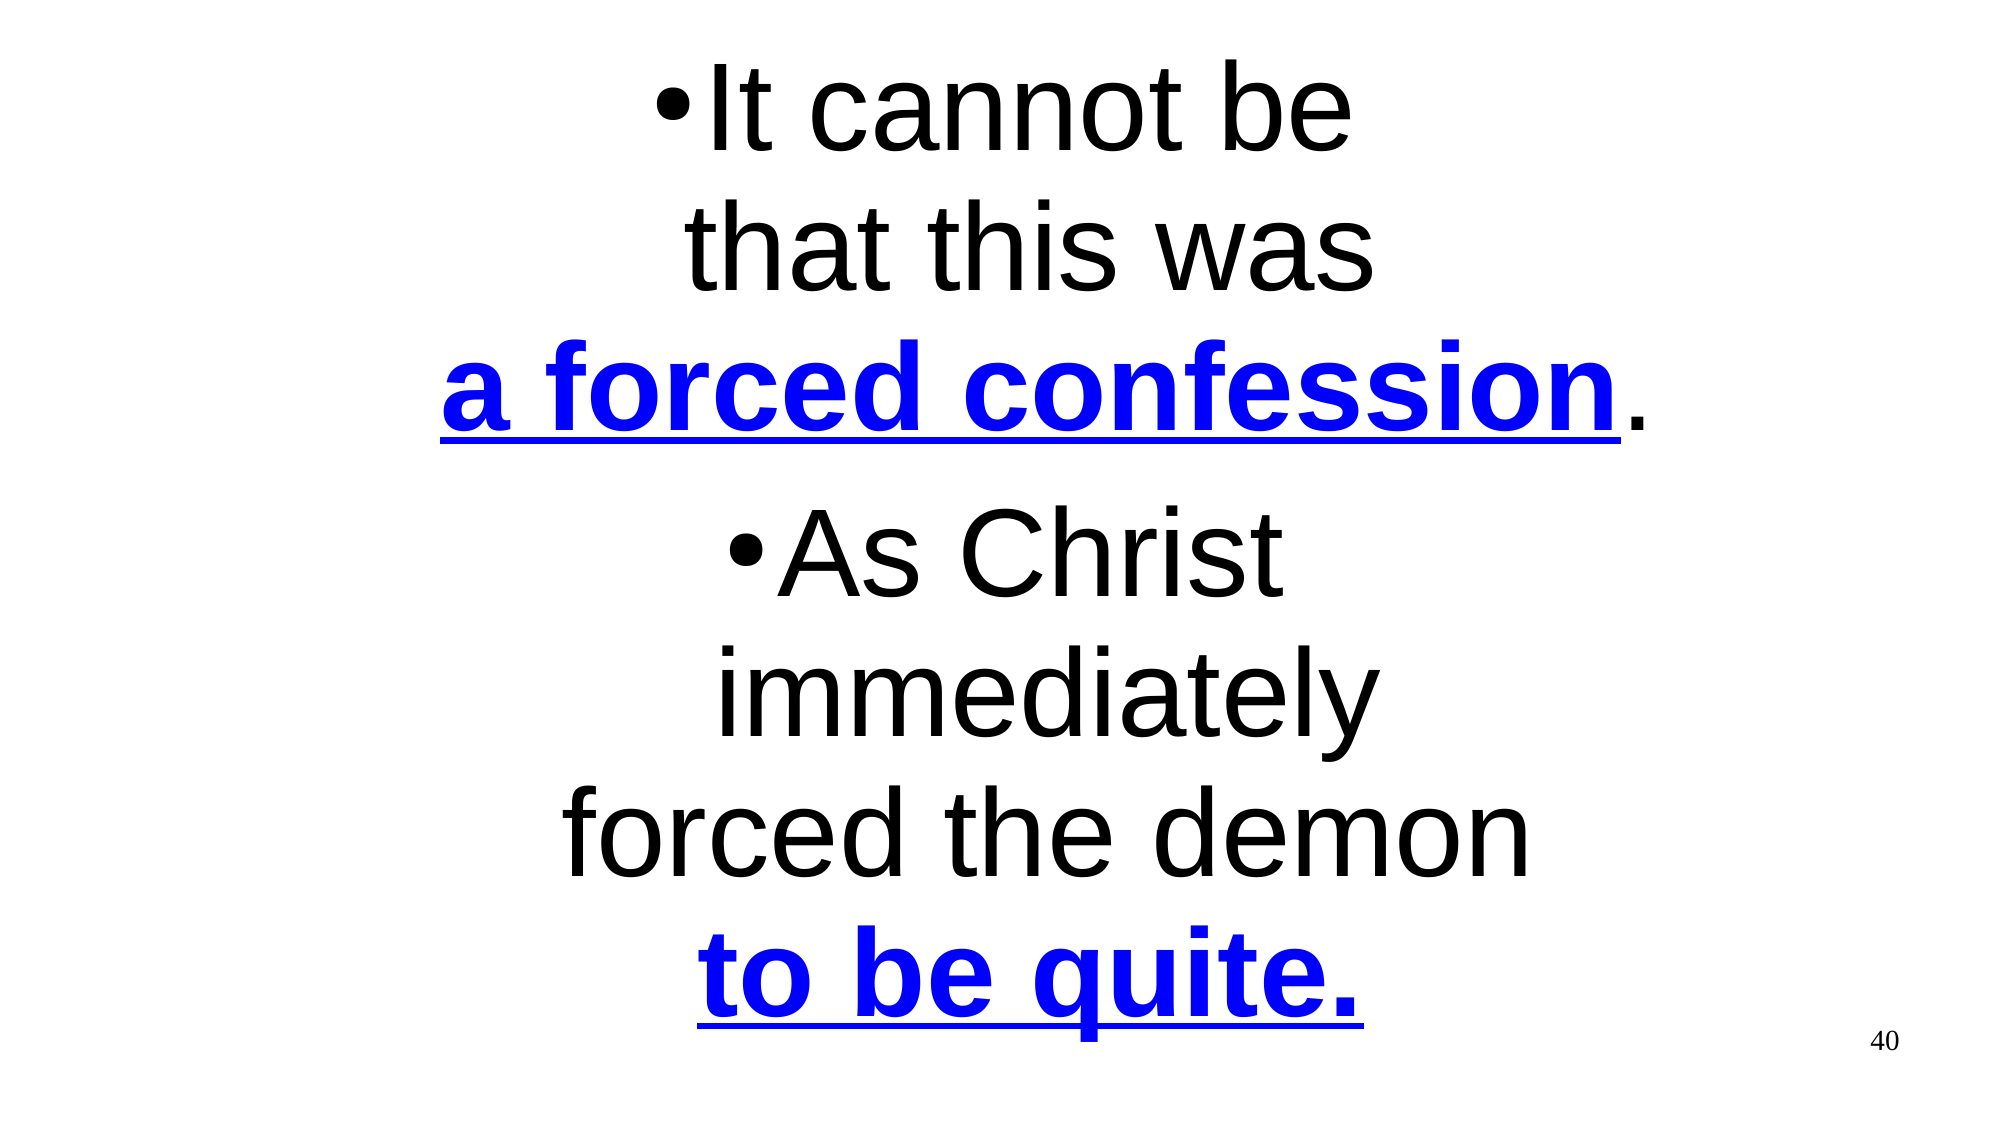

# It cannot be that this was a forced confession.
As Christ
immediately
forced the demon
to be quite.
40